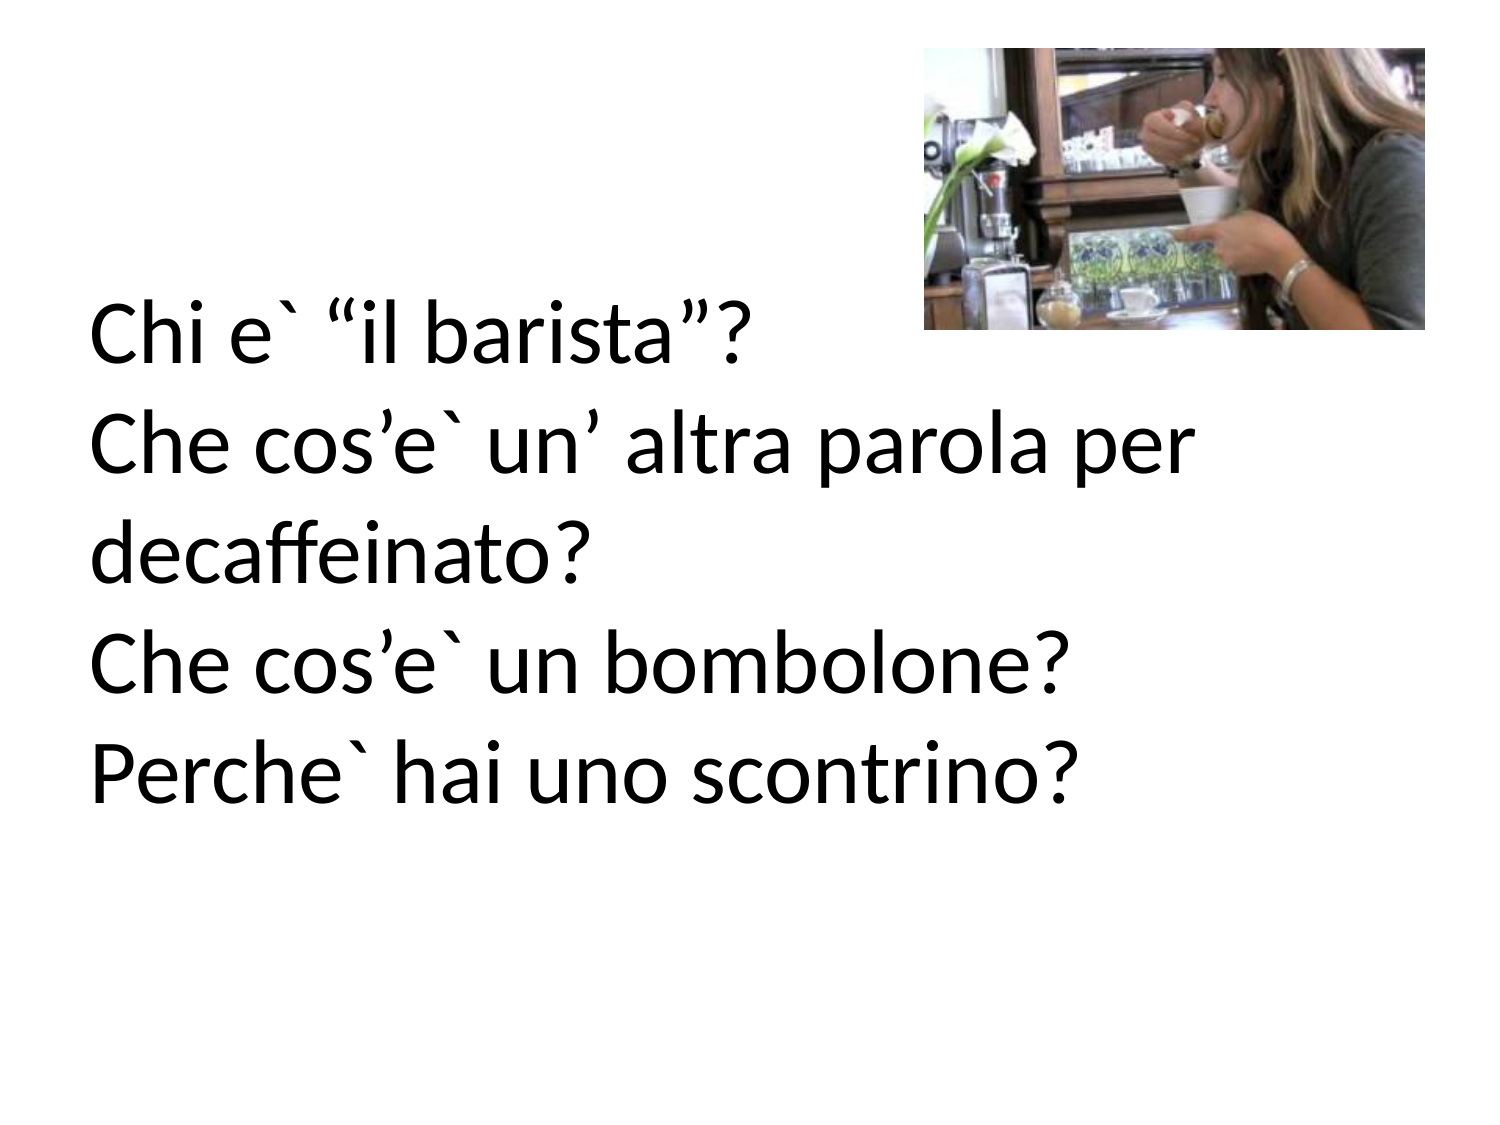

# Chi e` “il barista”? Che cos’e` un’ altra parola per decaffeinato? Che cos’e` un bombolone? Perche` hai uno scontrino?